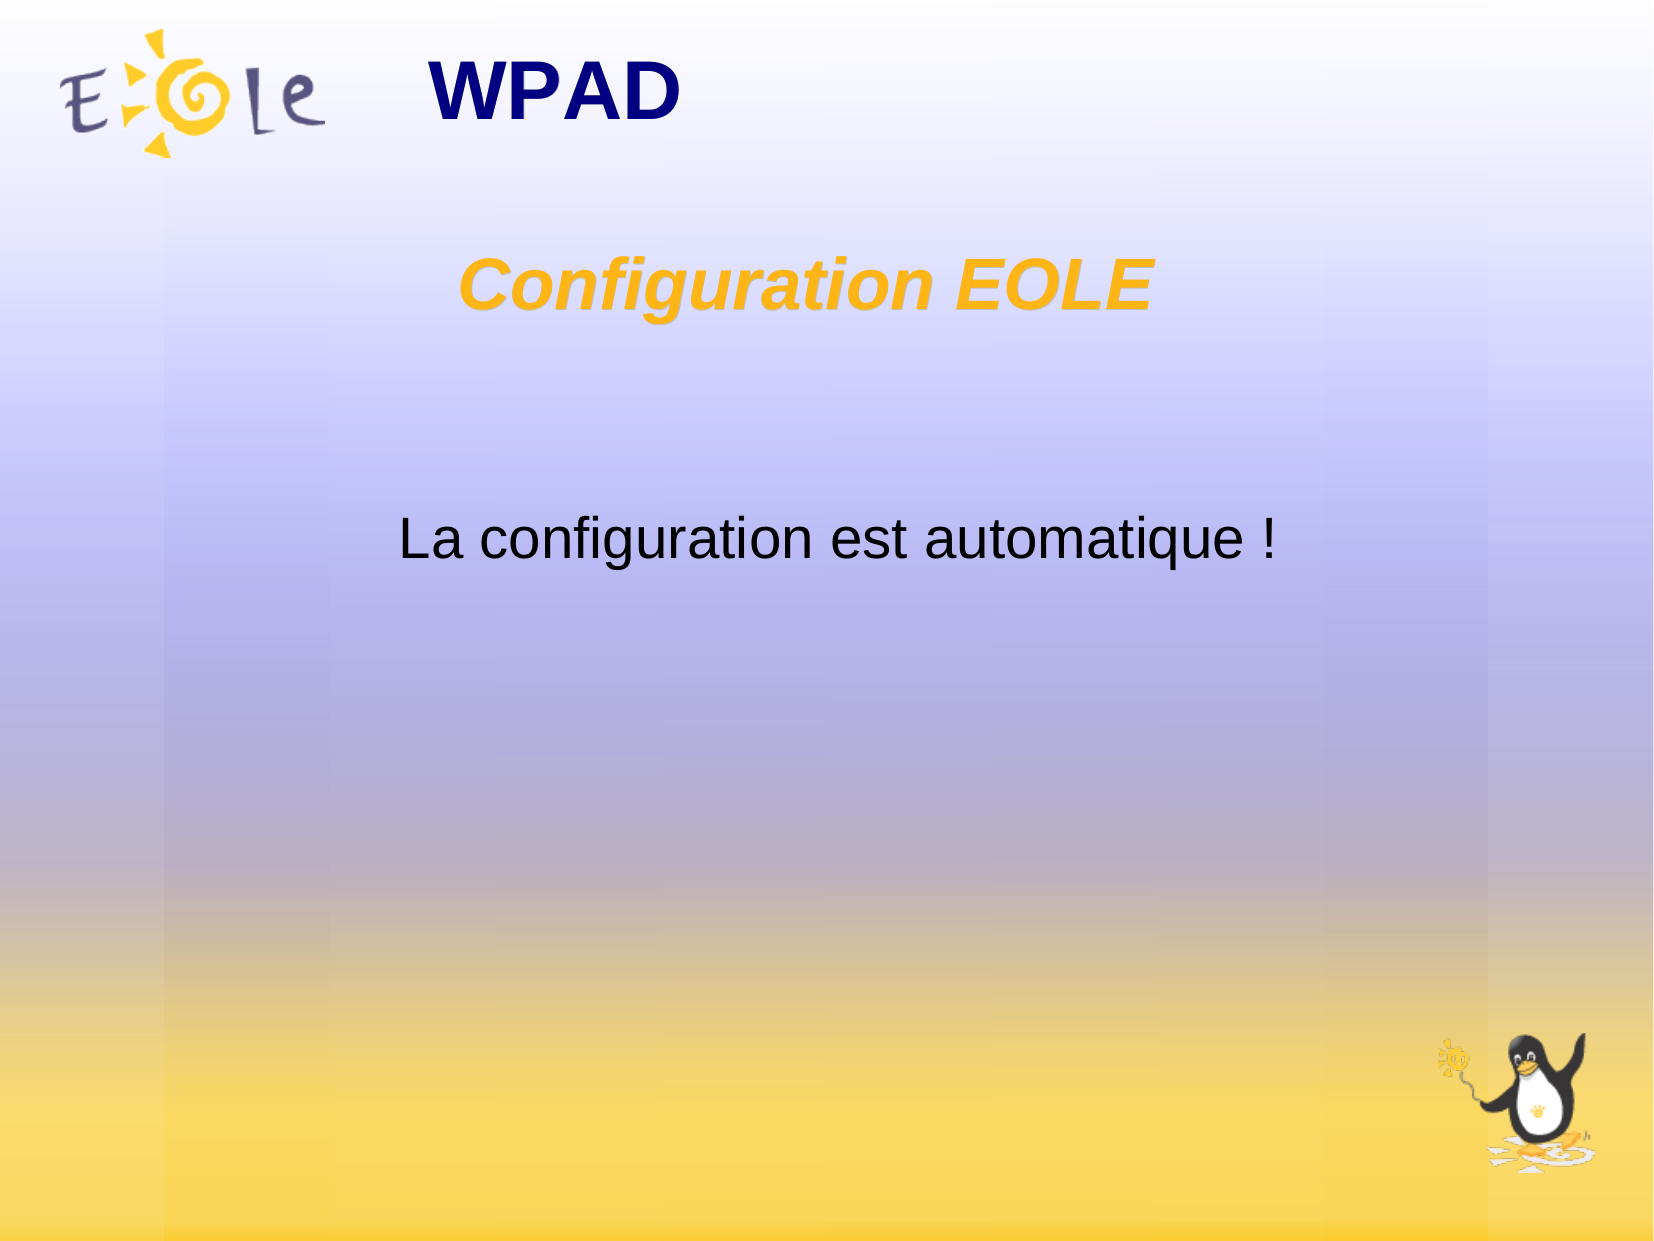

WPAD
Configuration EOLE
La configuration est automatique !